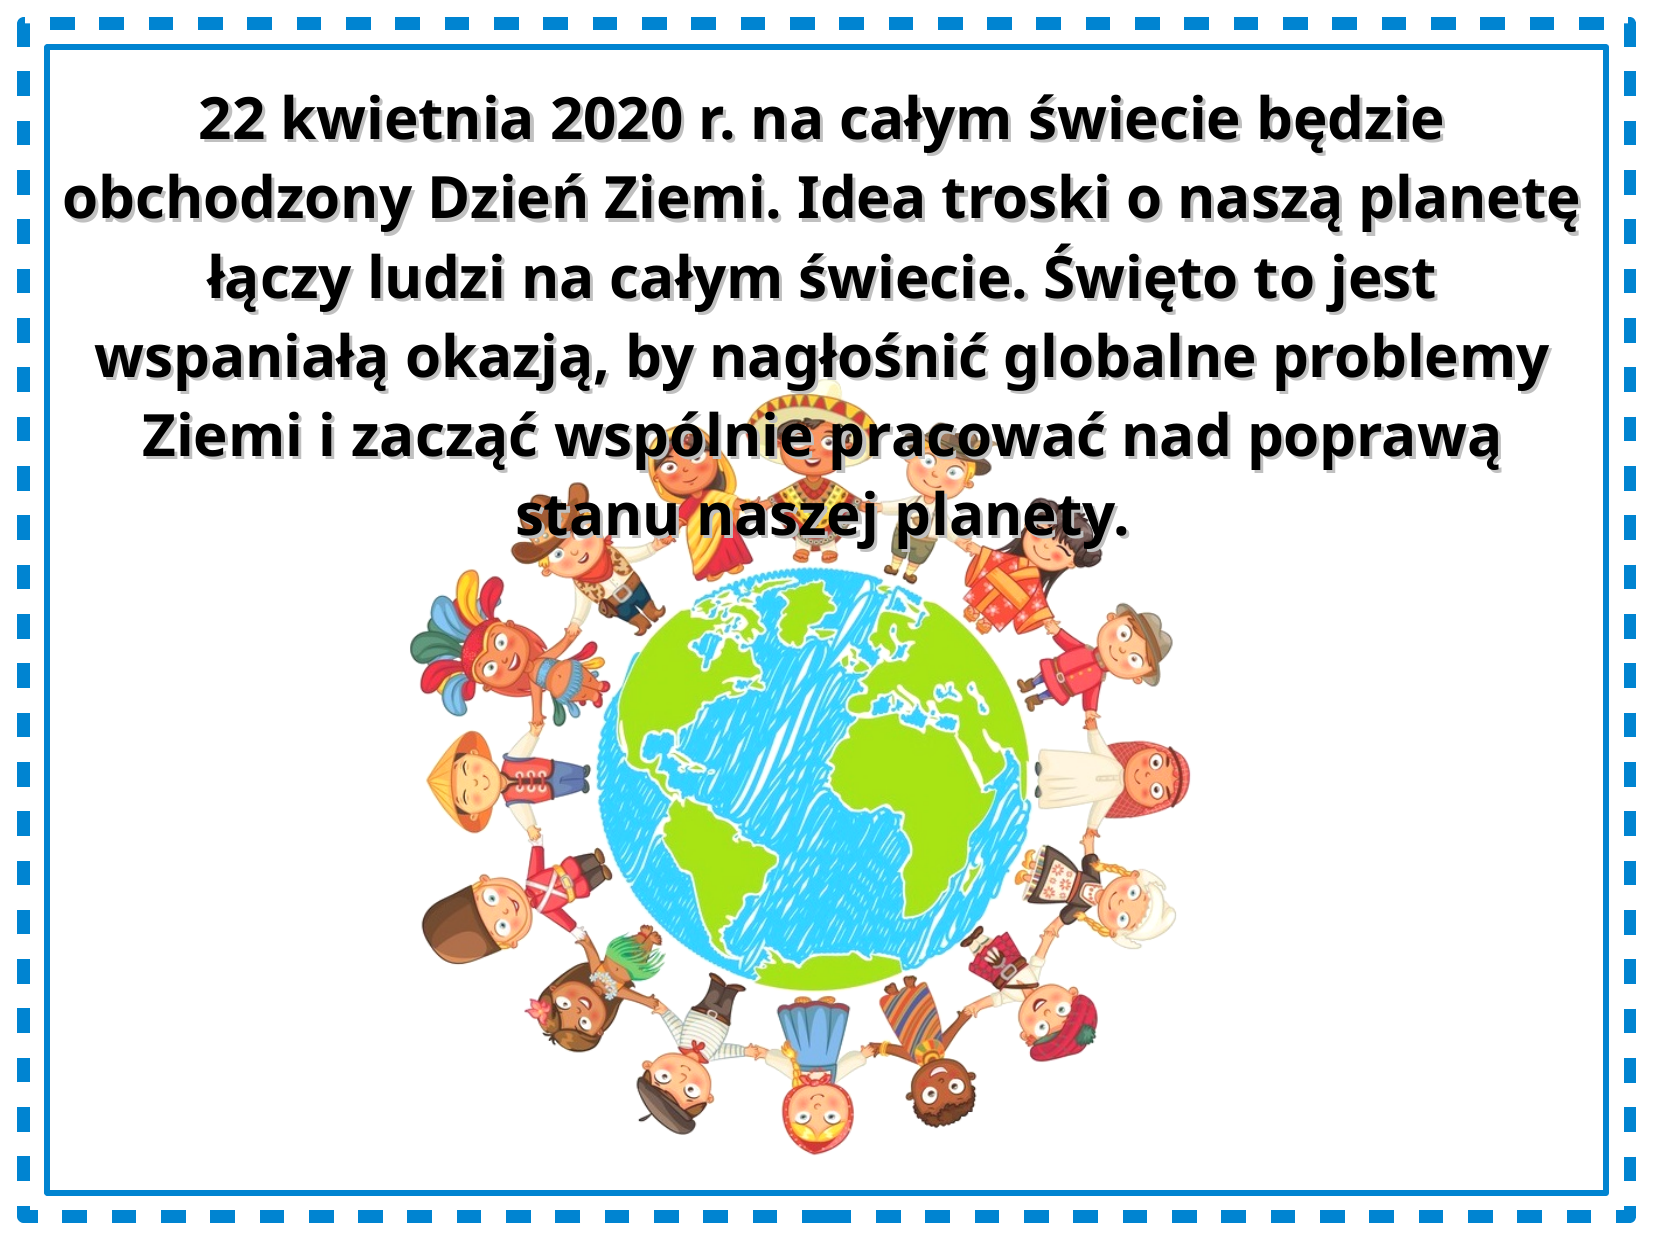

# 22 kwietnia 2020 r. na całym świecie będzie obchodzony Dzień Ziemi. Idea troski o naszą planetę łączy ludzi na całym świecie. Święto to jest wspaniałą okazją, by nagłośnić globalne problemy Ziemi i zacząć wspólnie pracować nad poprawą stanu naszej planety.